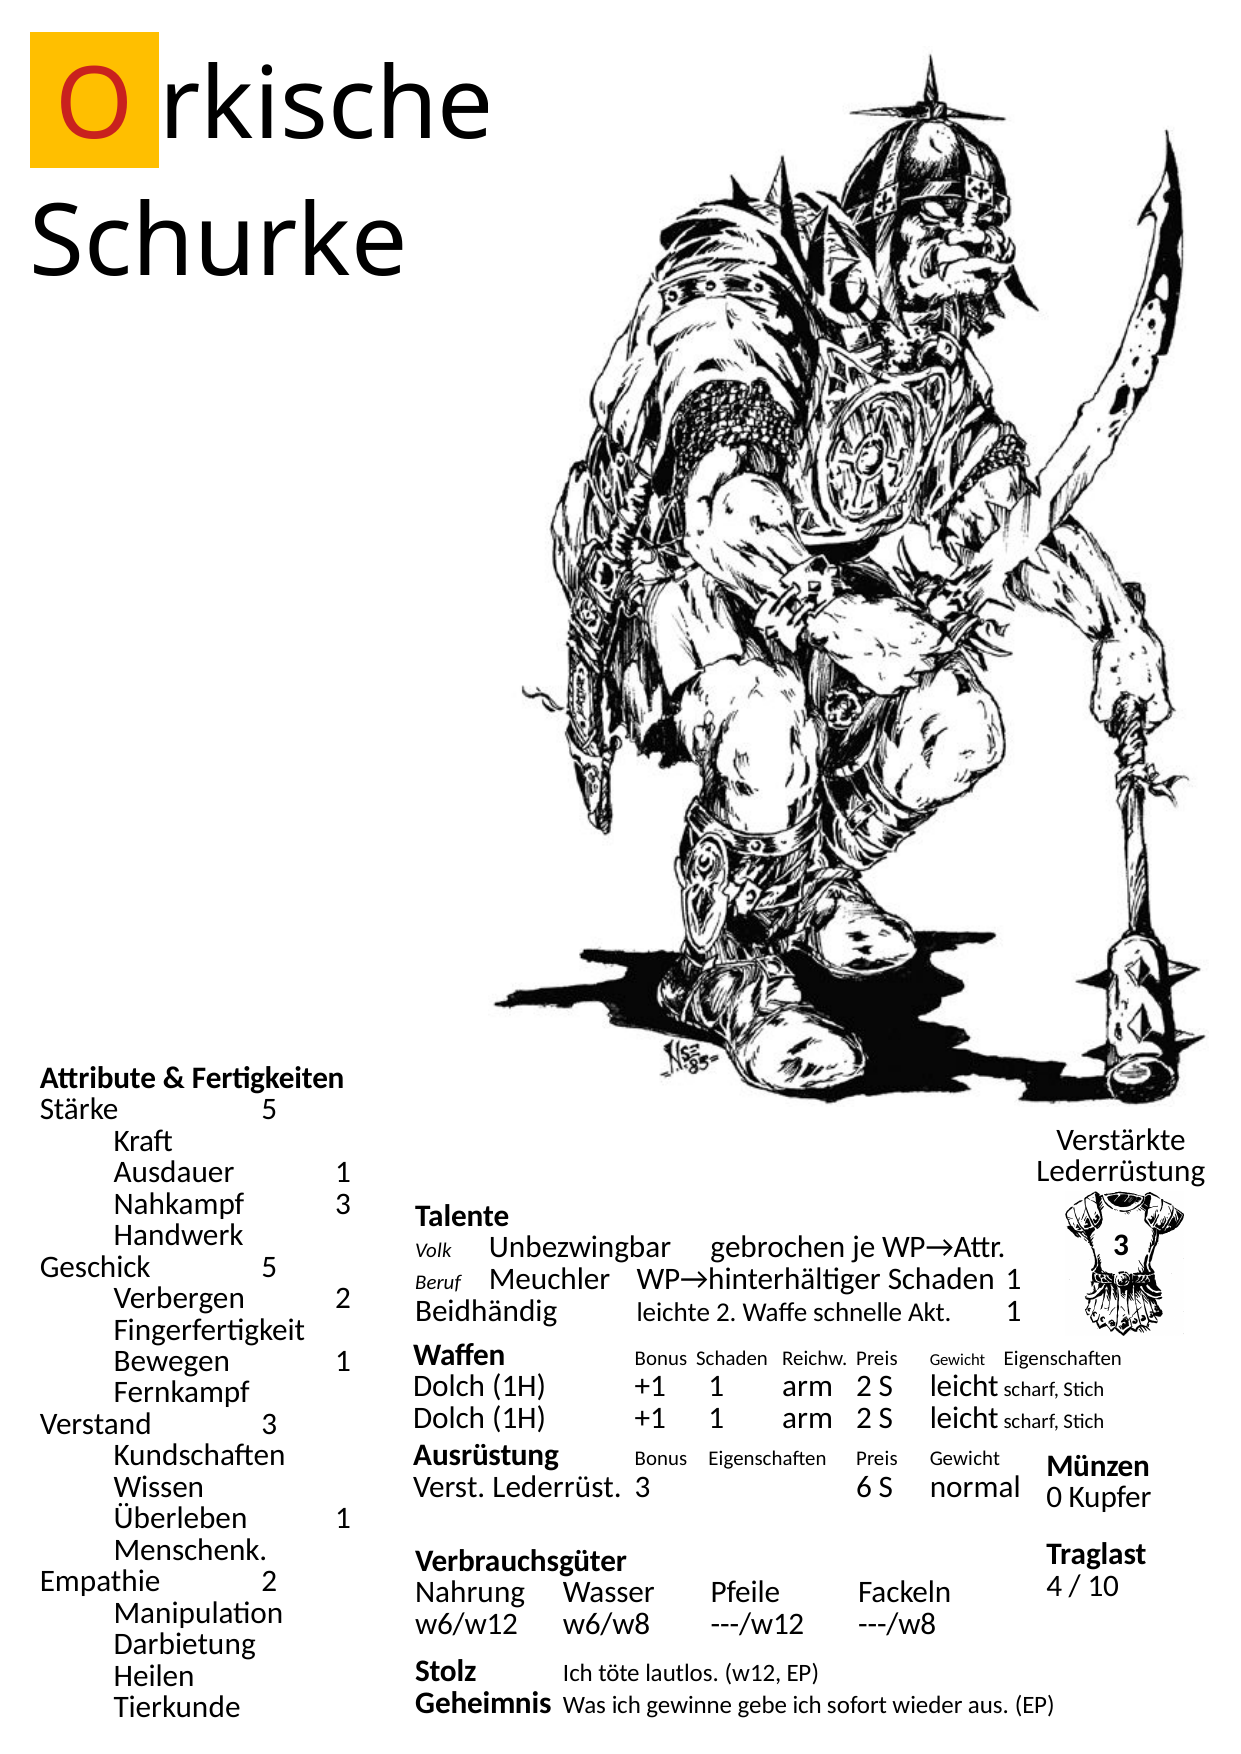

O rkischer
Schurke
Attribute & Fertigkeiten
Stärke		5
	Kraft
	Ausdauer		1
	Nahkampf		3
	Handwerk
Geschick		5
	Verbergen		2
	Fingerfertigkeit
	Bewegen		1
	Fernkampf
Verstand		3
	Kundschaften
	Wissen
	Überleben		1
	Menschenk.
Empathie		2
	Manipulation
	Darbietung
	Heilen
	Tierkunde
Verstärkte
Lederrüstung
3
Talente
Volk	Unbezwingbar	gebrochen je WP→Attr.
Beruf	Meuchler	WP→hinterhältiger Schaden	1
Beidhändig		leichte 2. Waffe schnelle Akt. 	1
Waffen		Bonus Schaden	Reichw.	Preis	Gewicht	Eigenschaften
Dolch (1H)		+1	1	arm	2 S	leicht	scharf, Stich
Dolch (1H)		+1	1	arm	2 S	leicht	scharf, Stich
Ausrüstung		Bonus	Eigenschaften	Preis	Gewicht
Verst. Lederrüst.	3			6 S	normal
Münzen
0 Kupfer
Traglast
4 / 10
Verbrauchsgüter
Nahrung	Wasser	Pfeile		Fackeln
w6/w12	w6/w8	---/w12	---/w8
Stolz		Ich töte lautlos. (w12, EP)
Geheimnis	Was ich gewinne gebe ich sofort wieder aus. (EP)